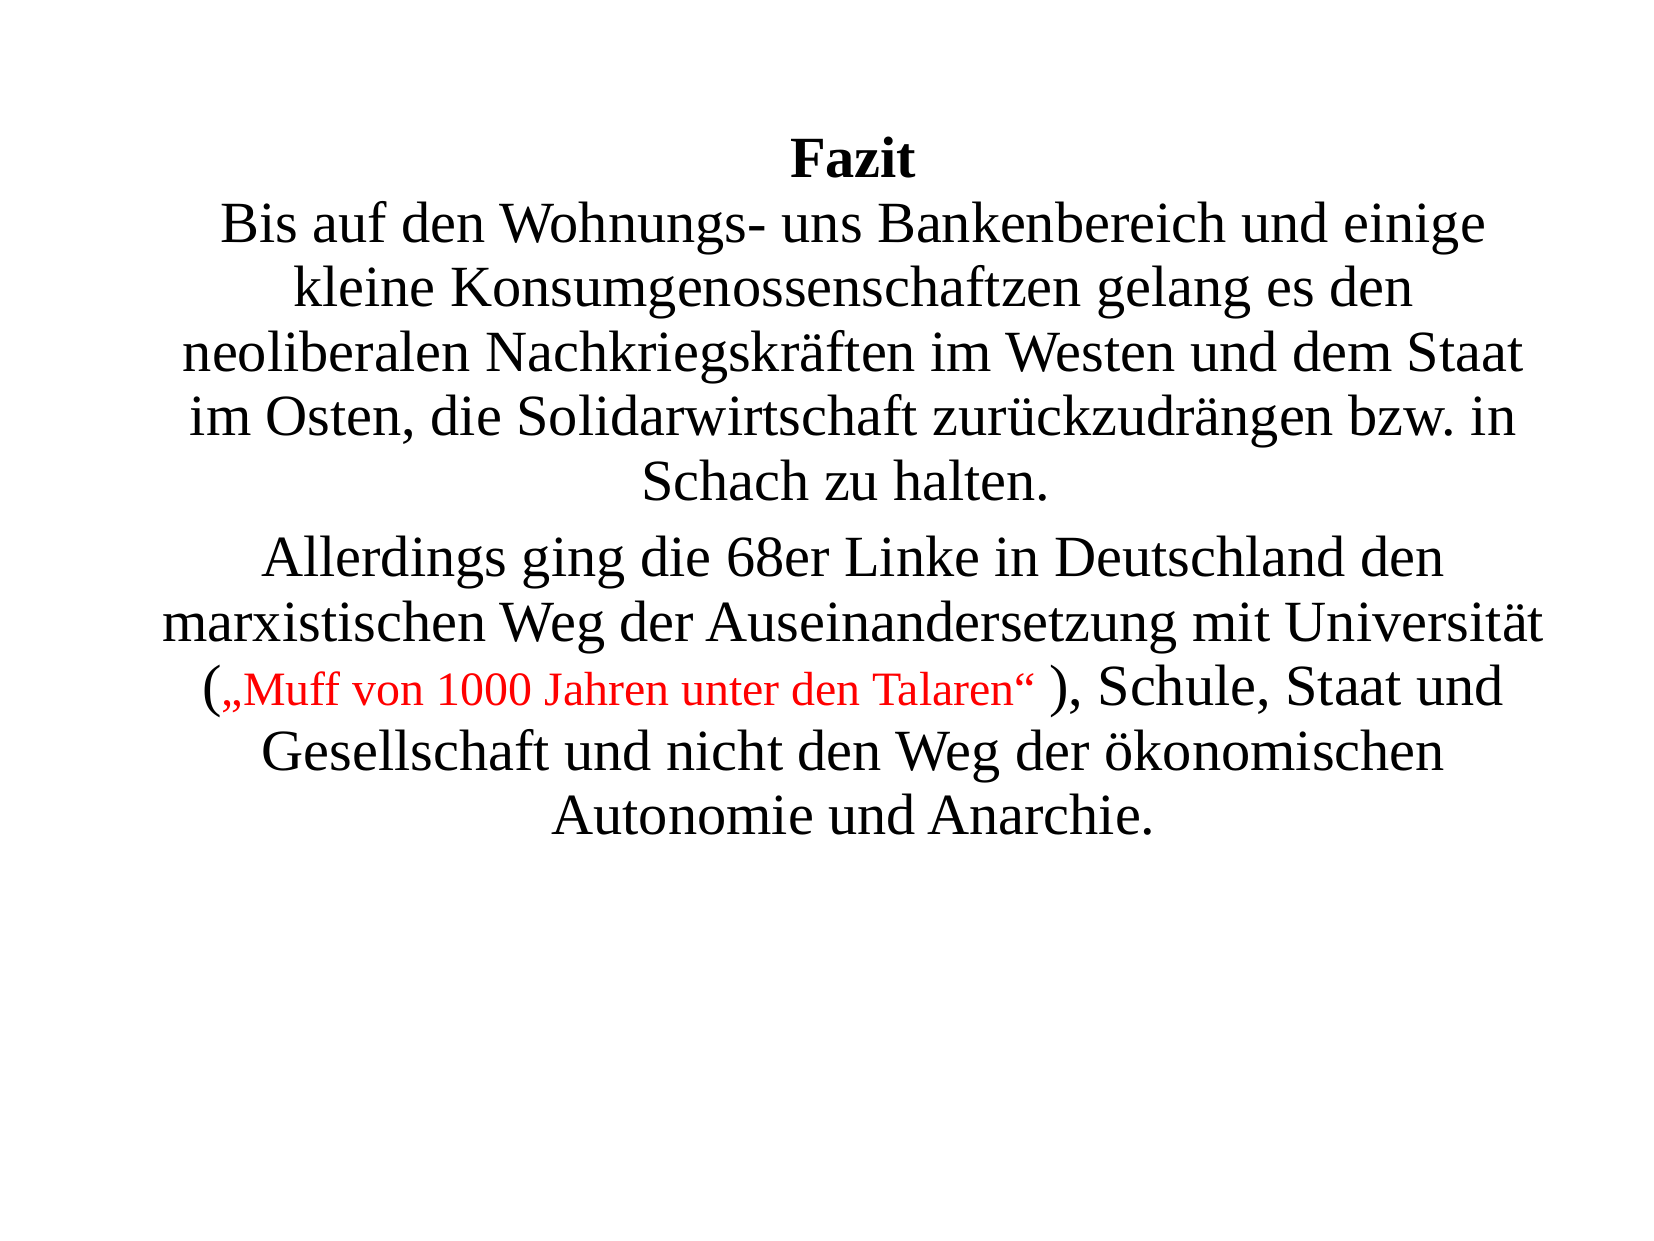

Fazit
Bis auf den Wohnungs- uns Bankenbereich und einige kleine Konsumgenossenschaftzen gelang es den neoliberalen Nachkriegskräften im Westen und dem Staat im Osten, die Solidarwirtschaft zurückzudrängen bzw. in Schach zu halten.
Allerdings ging die 68er Linke in Deutschland den marxistischen Weg der Auseinandersetzung mit Universität („Muff von 1000 Jahren unter den Talaren“ ), Schule, Staat und Gesellschaft und nicht den Weg der ökonomischen Autonomie und Anarchie.